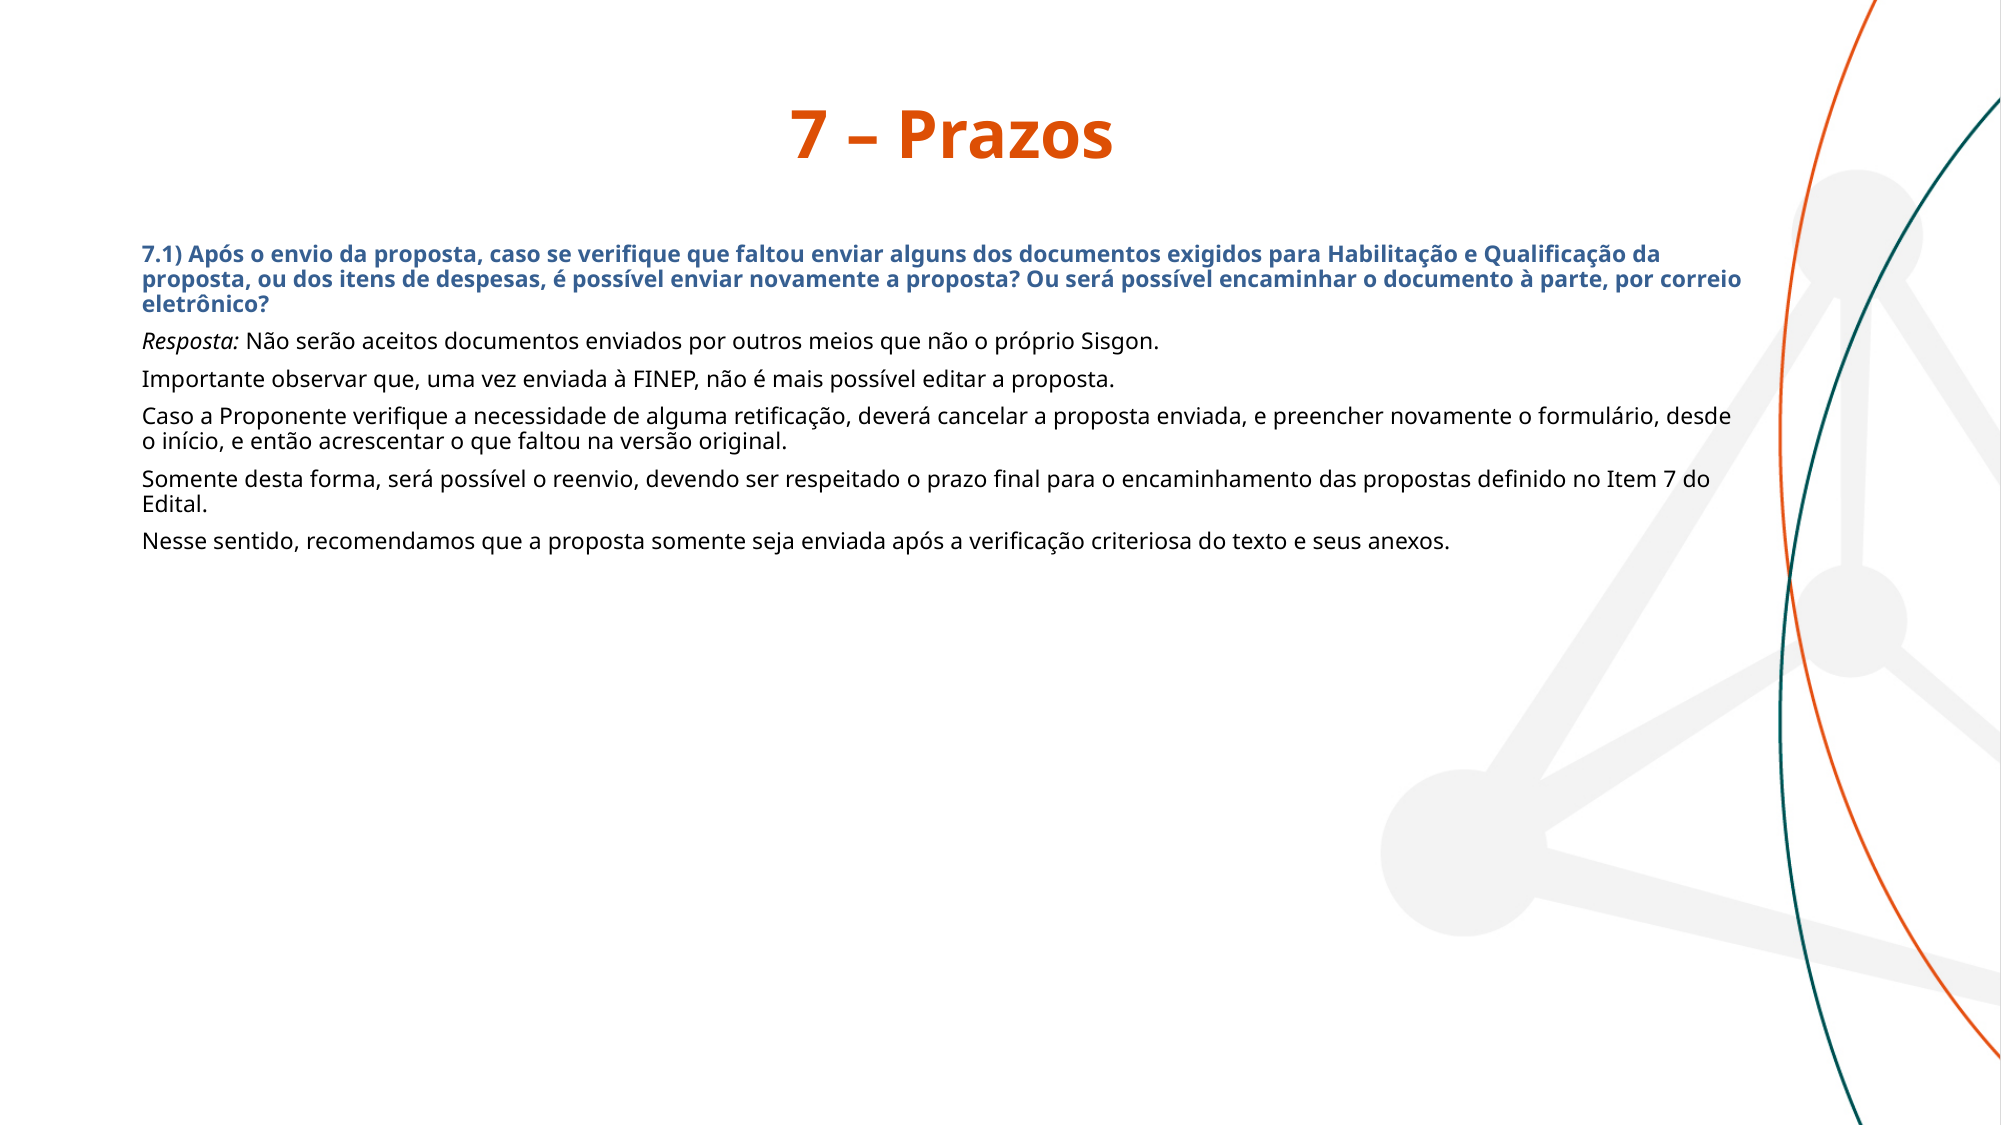

7 – Prazos
7.1) Após o envio da proposta, caso se verifique que faltou enviar alguns dos documentos exigidos para Habilitação e Qualificação da proposta, ou dos itens de despesas, é possível enviar novamente a proposta? Ou será possível encaminhar o documento à parte, por correio eletrônico?
Resposta: Não serão aceitos documentos enviados por outros meios que não o próprio Sisgon.
Importante observar que, uma vez enviada à FINEP, não é mais possível editar a proposta.
Caso a Proponente verifique a necessidade de alguma retificação, deverá cancelar a proposta enviada, e preencher novamente o formulário, desde o início, e então acrescentar o que faltou na versão original.
Somente desta forma, será possível o reenvio, devendo ser respeitado o prazo final para o encaminhamento das propostas definido no Item 7 do Edital.
Nesse sentido, recomendamos que a proposta somente seja enviada após a verificação criteriosa do texto e seus anexos.